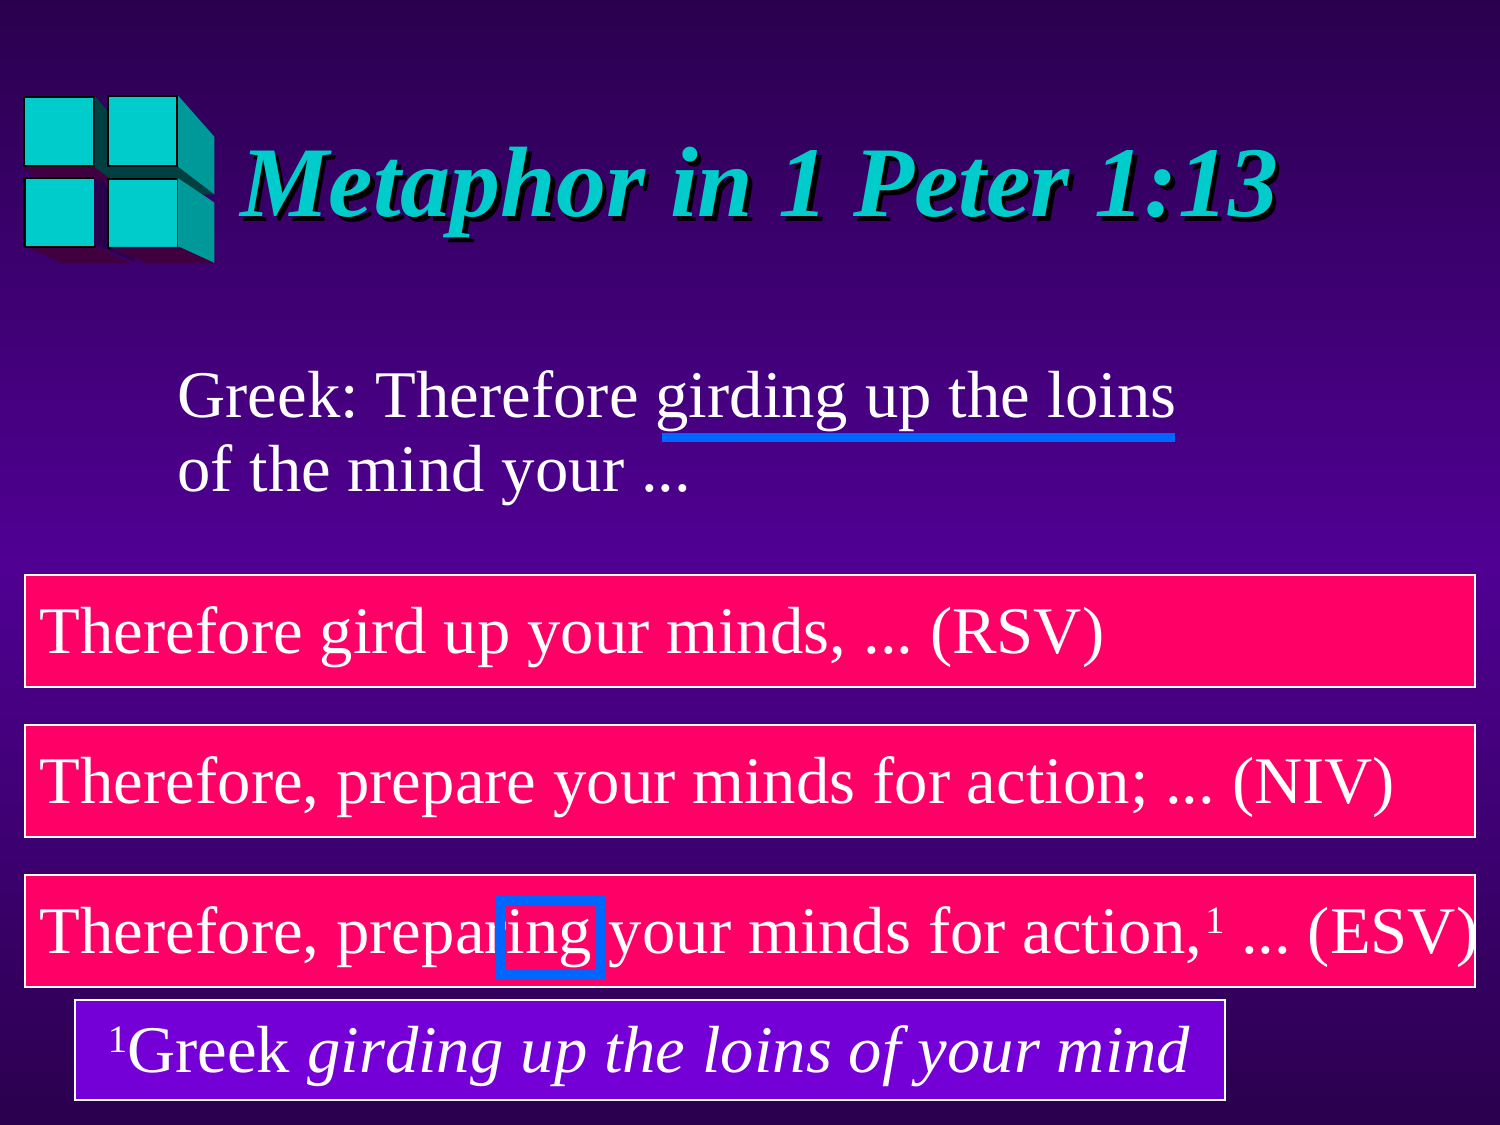

# Metaphor in 1 Peter 1:13
Greek: Therefore girding up the loins of the mind your ...
Therefore gird up your minds, ... (RSV)
Therefore, prepare your minds for action; ... (NIV)
Therefore, preparing your minds for action,1 ... (ESV)
1Greek girding up the loins of your mind